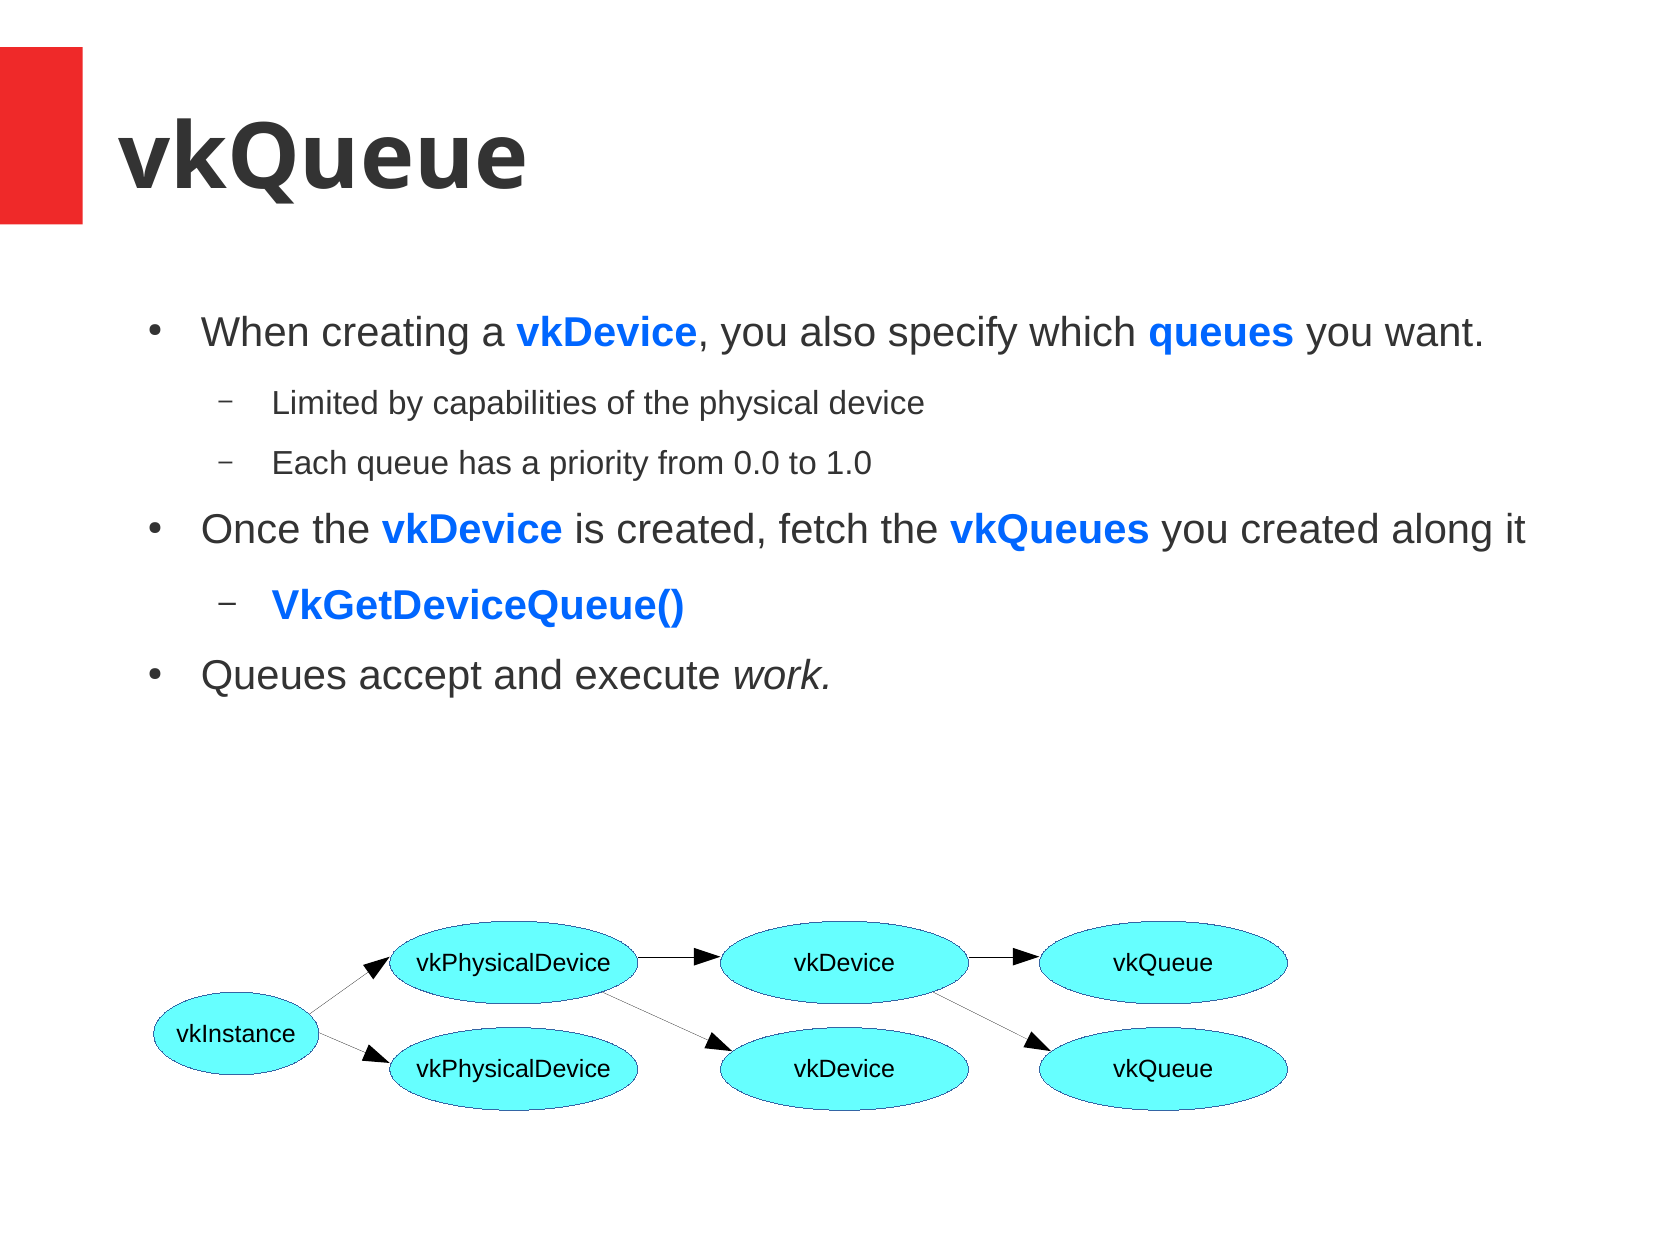

# vkQueue
When creating a vkDevice, you also specify which queues you want.
Limited by capabilities of the physical device
Each queue has a priority from 0.0 to 1.0
Once the vkDevice is created, fetch the vkQueues you created along it
VkGetDeviceQueue()
Queues accept and execute work.
vkPhysicalDevice
vkDevice
vkQueue
vkInstance
vkPhysicalDevice
vkDevice
vkQueue